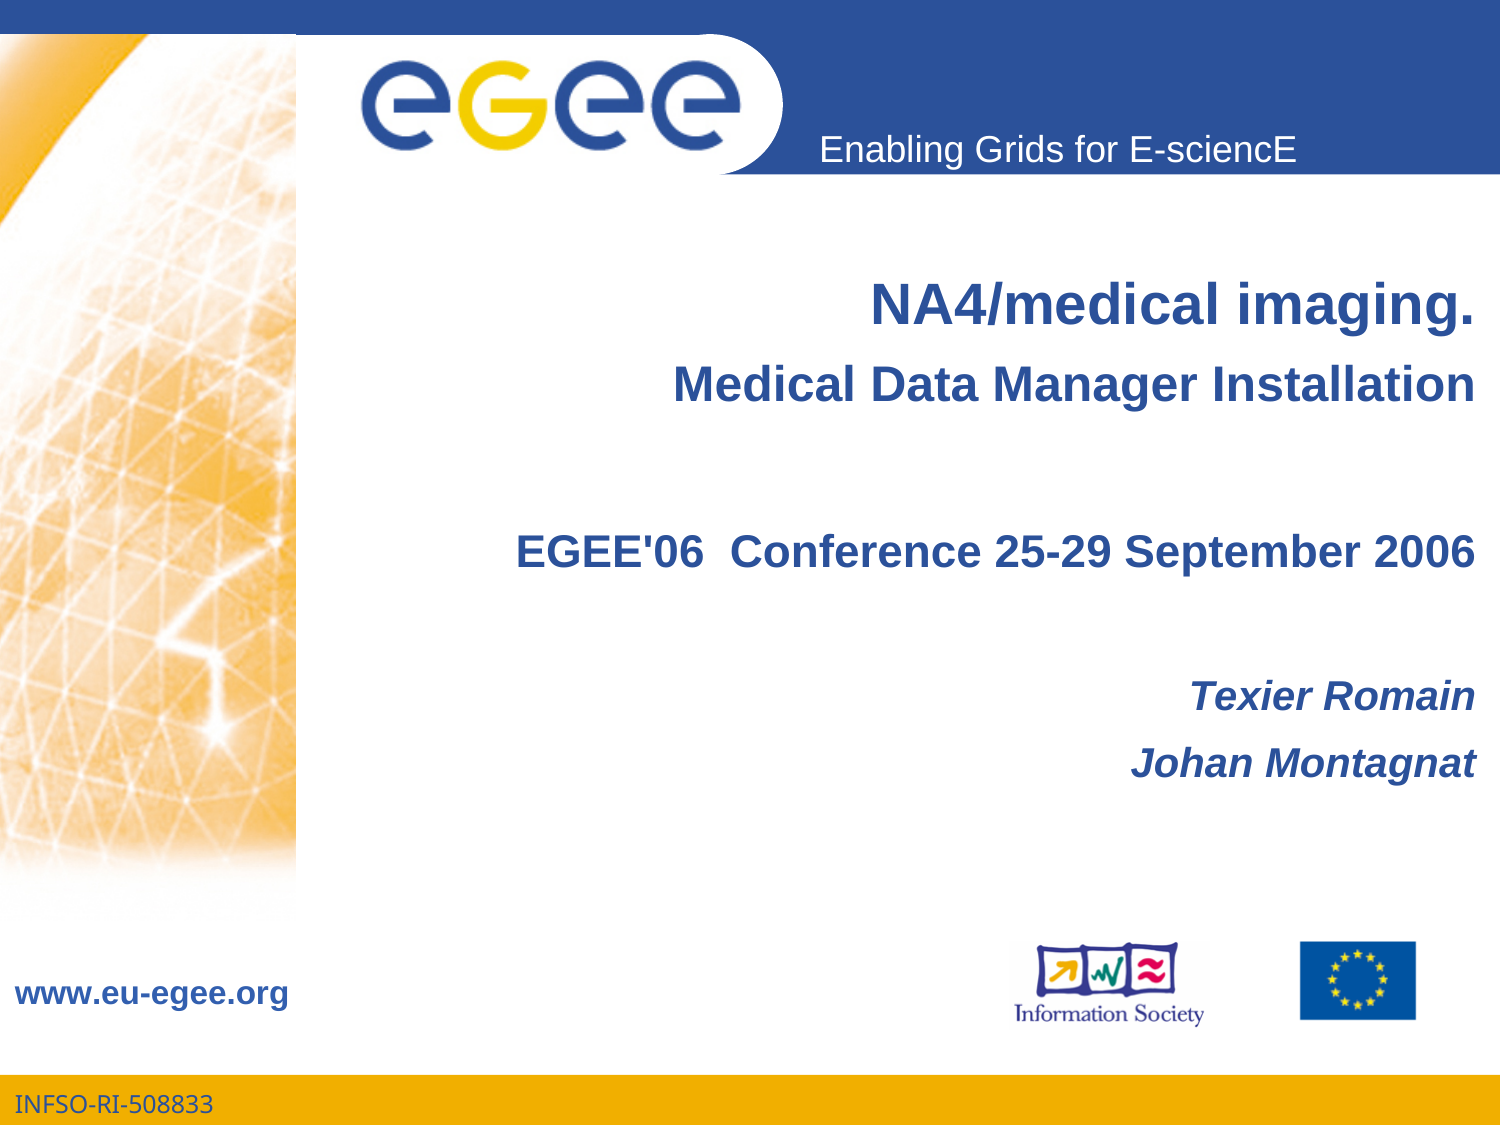

NA4/medical imaging.
Medical Data Manager Installation
EGEE'06 Conference 25-29 September 2006
Texier Romain
Johan Montagnat